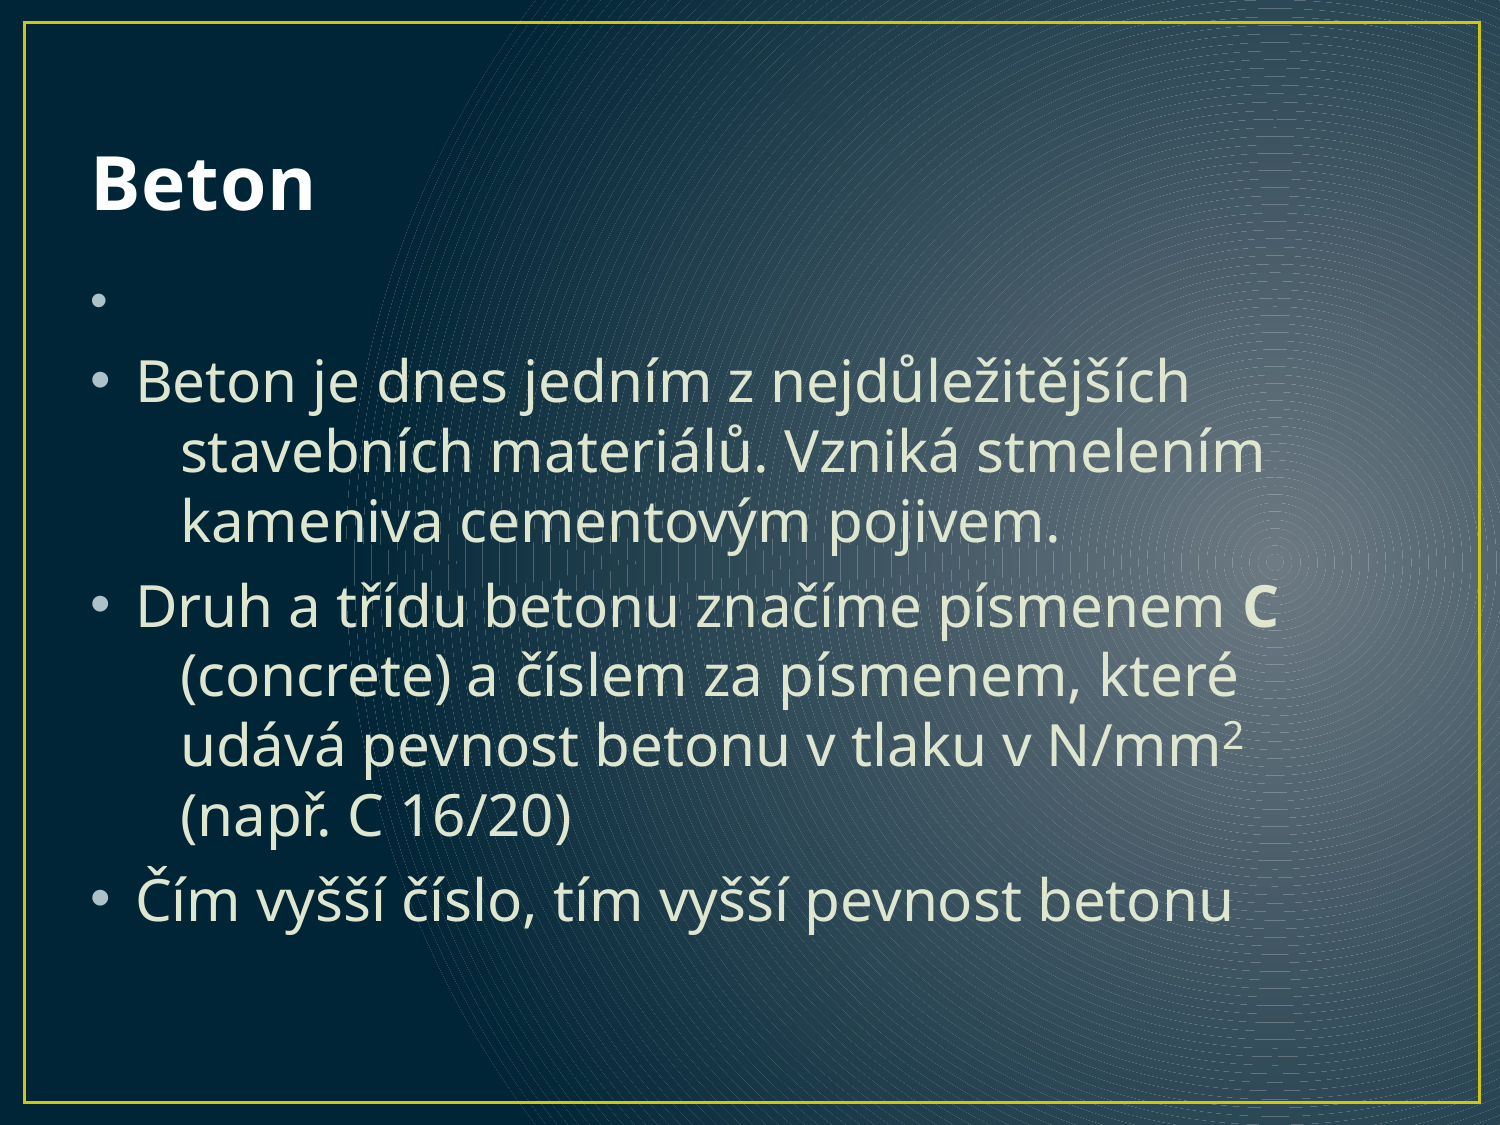

# Beton
Beton je dnes jedním z nejdůležitějších stavebních materiálů. Vzniká stmelením kameniva cementovým pojivem.
Druh a třídu betonu značíme písmenem C (concrete) a číslem za písmenem, které udává pevnost betonu v tlaku v N/mm2 (např. C 16/20)
Čím vyšší číslo, tím vyšší pevnost betonu